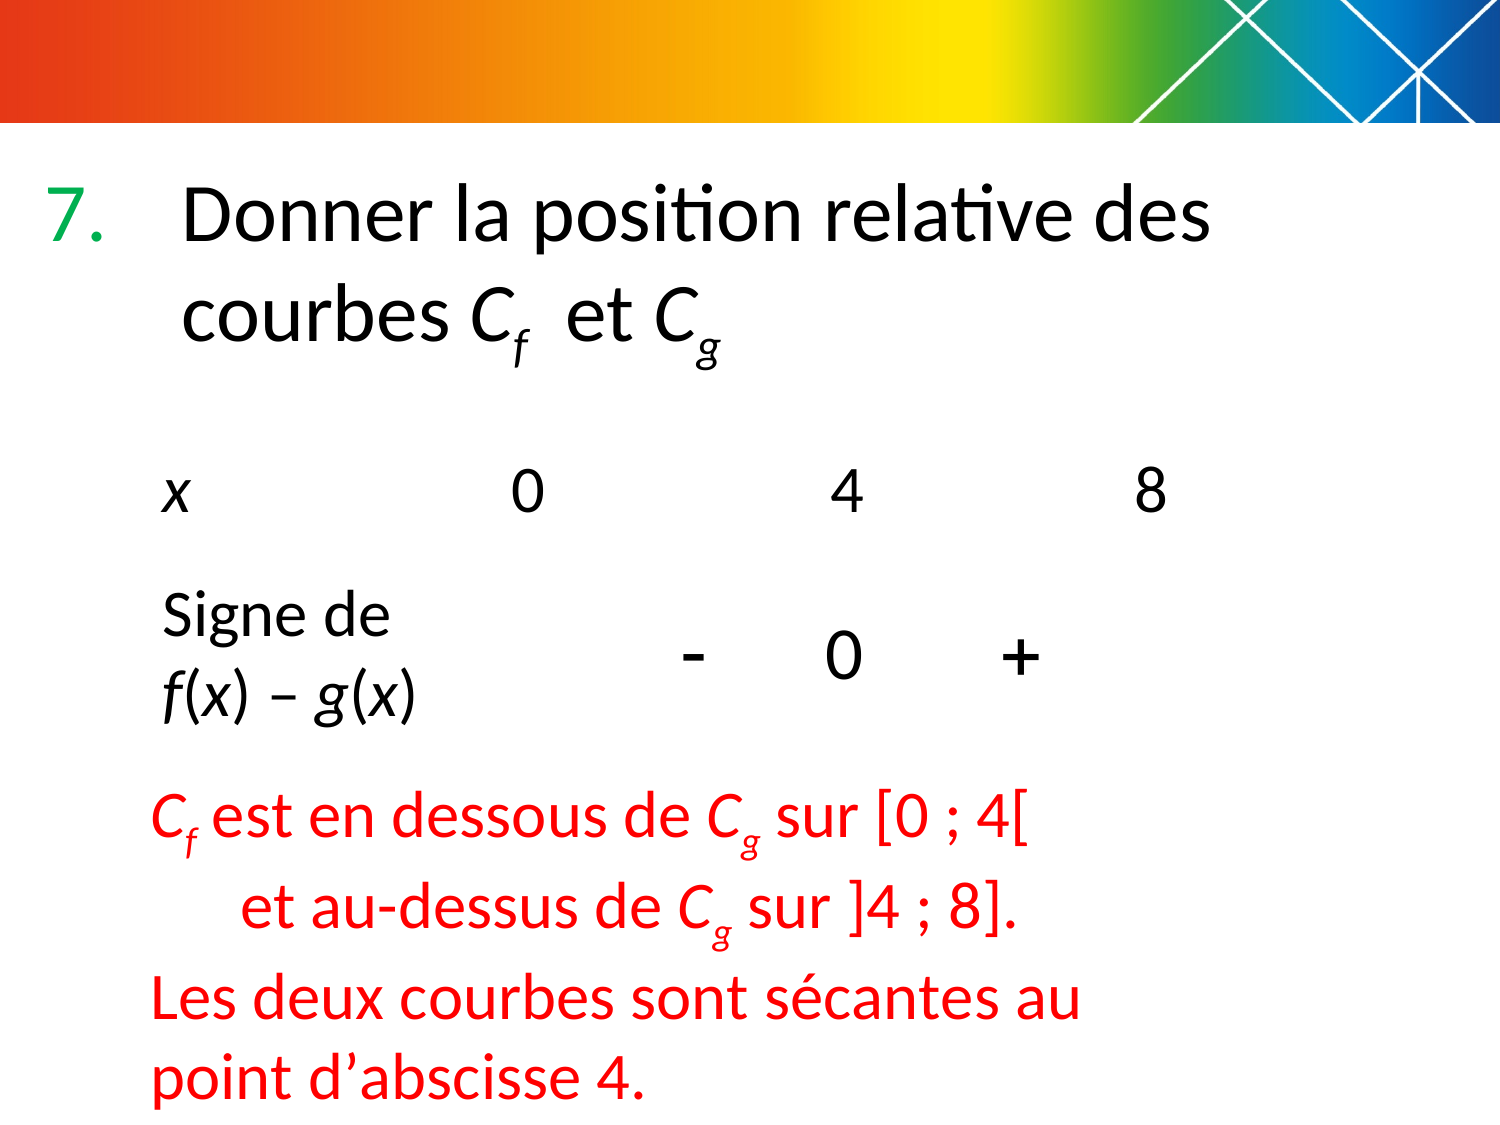

# Donner la position relative des courbes Cf et Cg
| x | 0 4 8 |
| --- | --- |
| Signe de f(x) – g(x) |  0  |
Cf est en dessous de Cg sur [0 ; 4[
 et au-dessus de Cg sur ]4 ; 8].
Les deux courbes sont sécantes au
point d’abscisse 4.